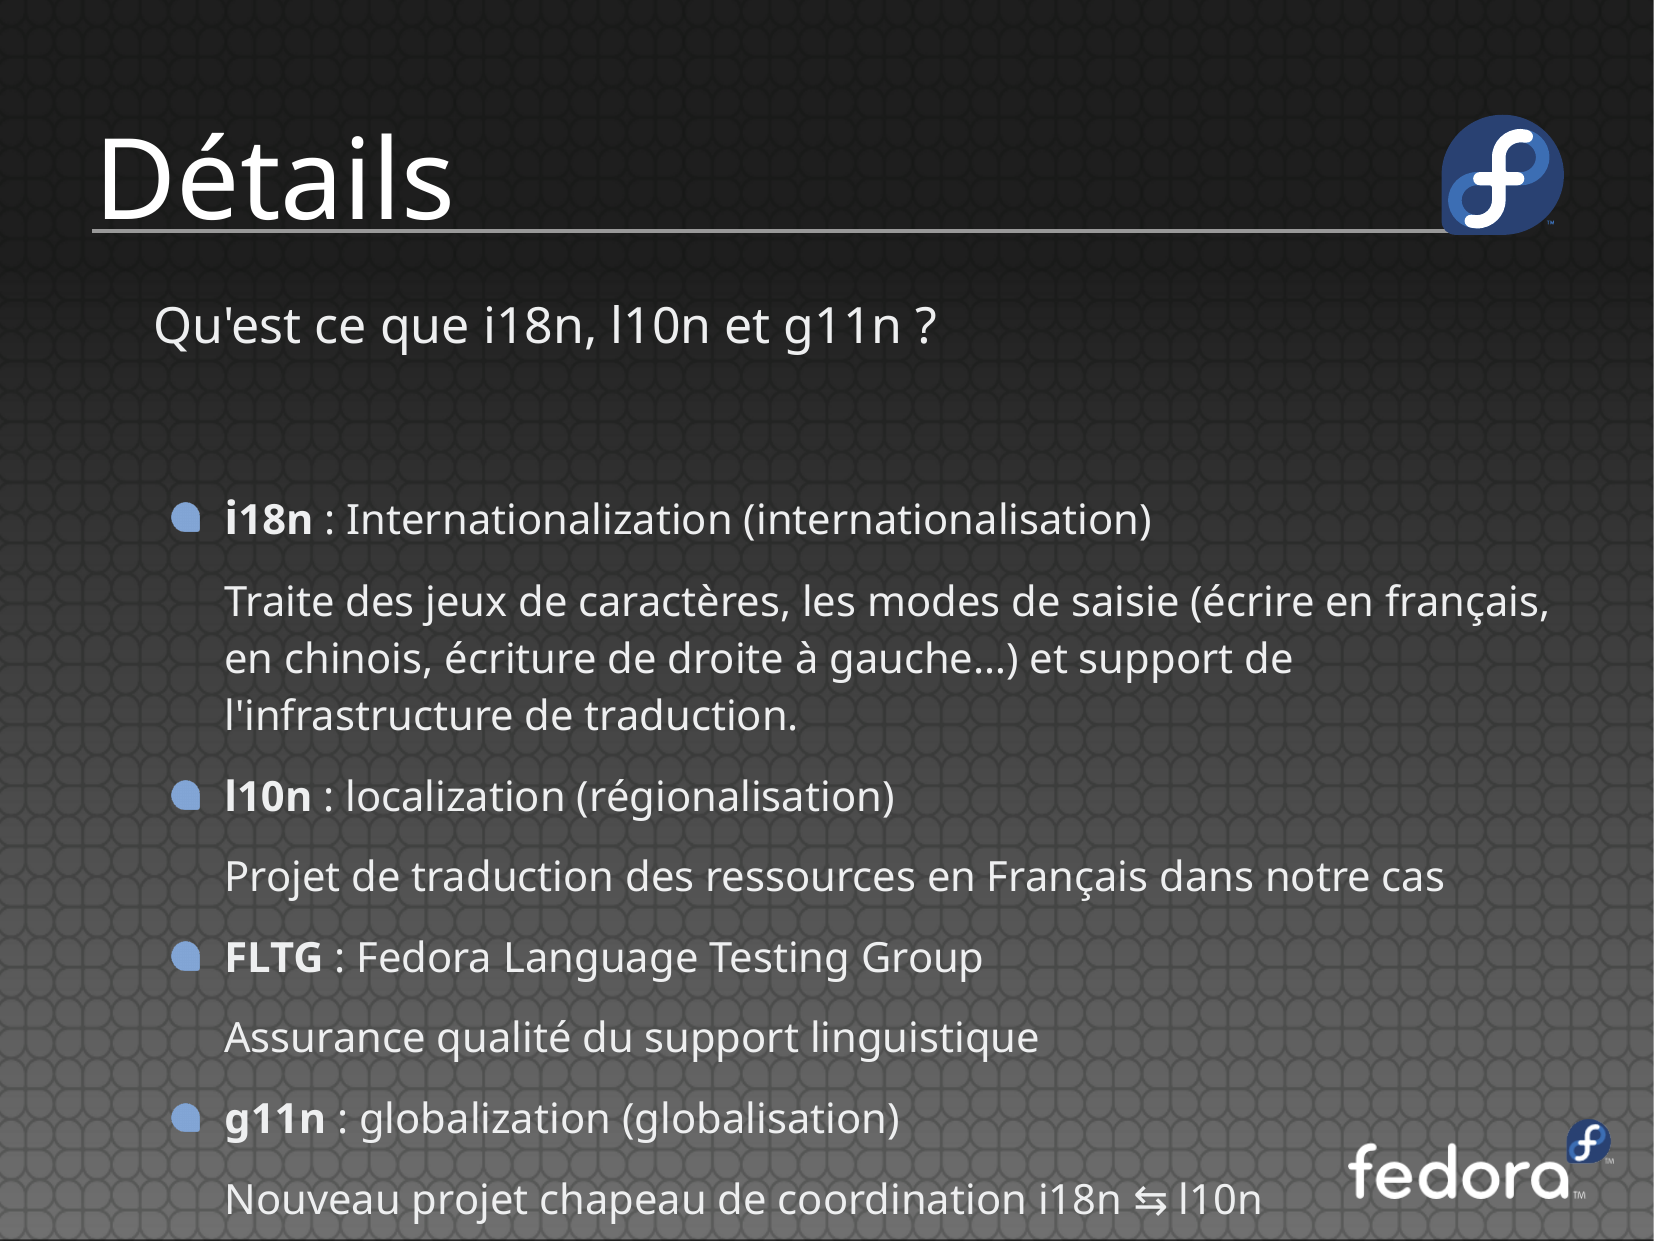

Détails
# Qu'est ce que i18n, l10n et g11n ?
i18n : Internationalization (internationalisation)
Traite des jeux de caractères, les modes de saisie (écrire en français, en chinois, écriture de droite à gauche…) et support de l'infrastructure de traduction.
l10n : localization (régionalisation)
Projet de traduction des ressources en Français dans notre cas
FLTG : Fedora Language Testing Group
Assurance qualité du support linguistique
g11n : globalization (globalisation)
Nouveau projet chapeau de coordination i18n ⇆ l10n